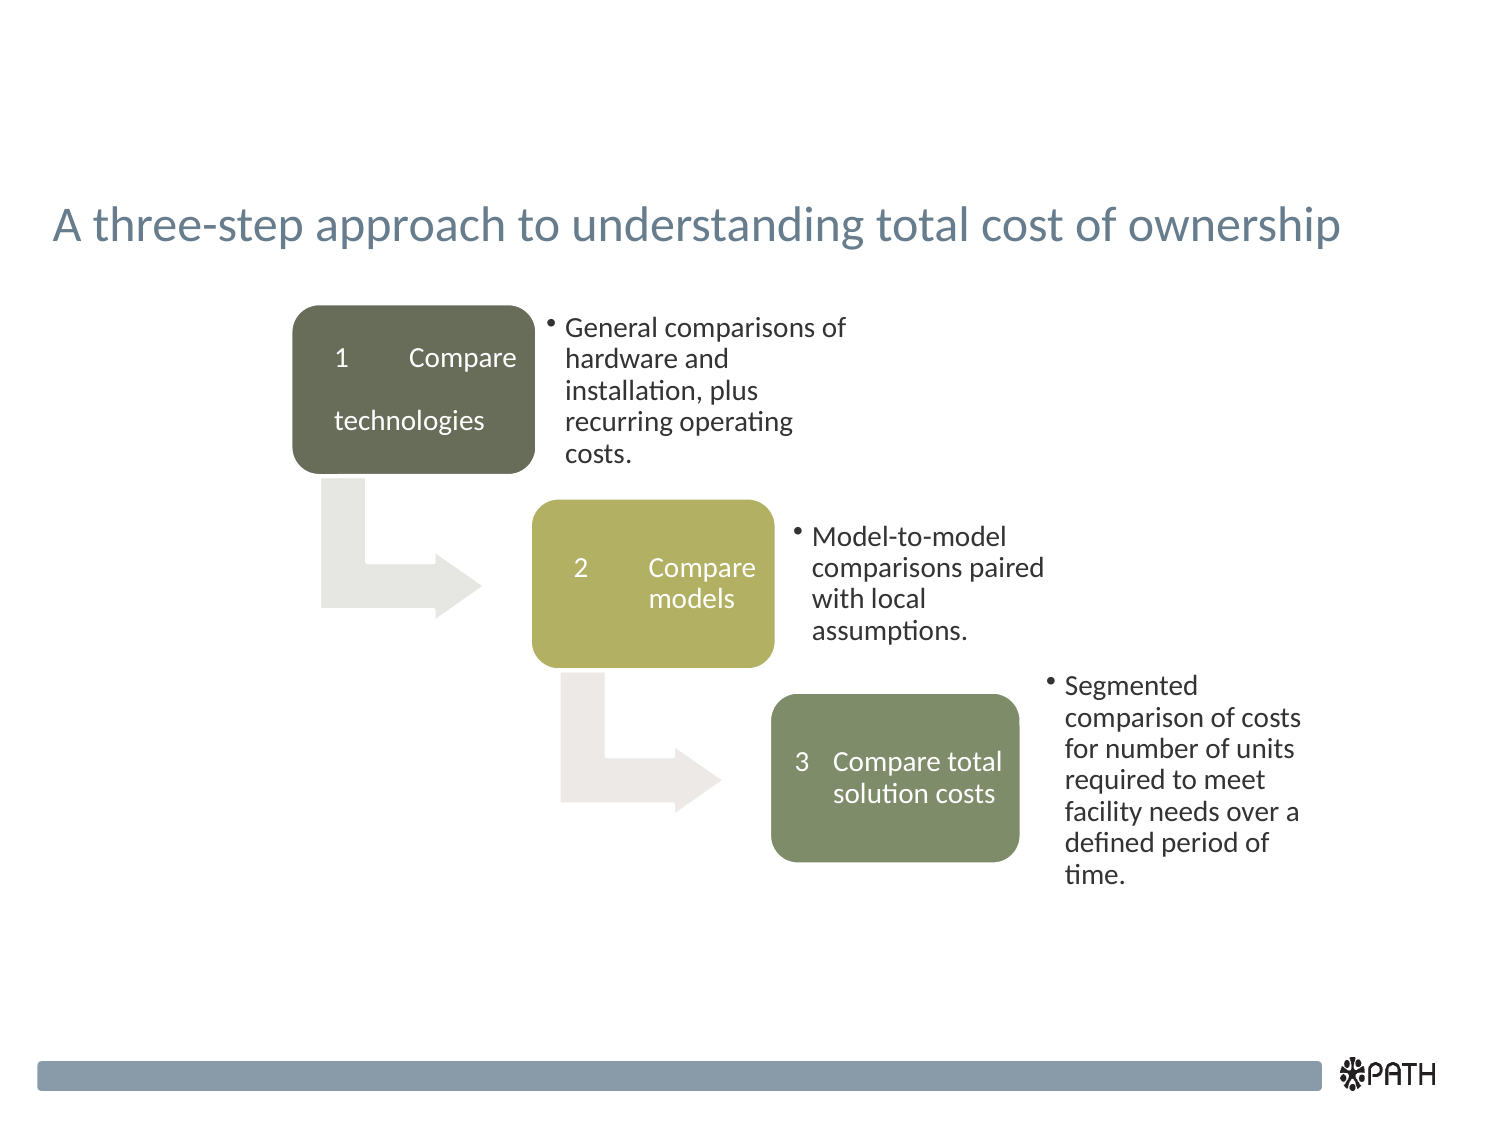

# A three-step approach to understanding total cost of ownership
1	Compare 	technologies
General comparisons of hardware and installation, plus recurring operating costs.
2	Compare 	models
Model-to-model comparisons paired with local assumptions.
3	Compare total 	solution costs
Segmented comparison of costs for number of units required to meet facility needs over a defined period of time.